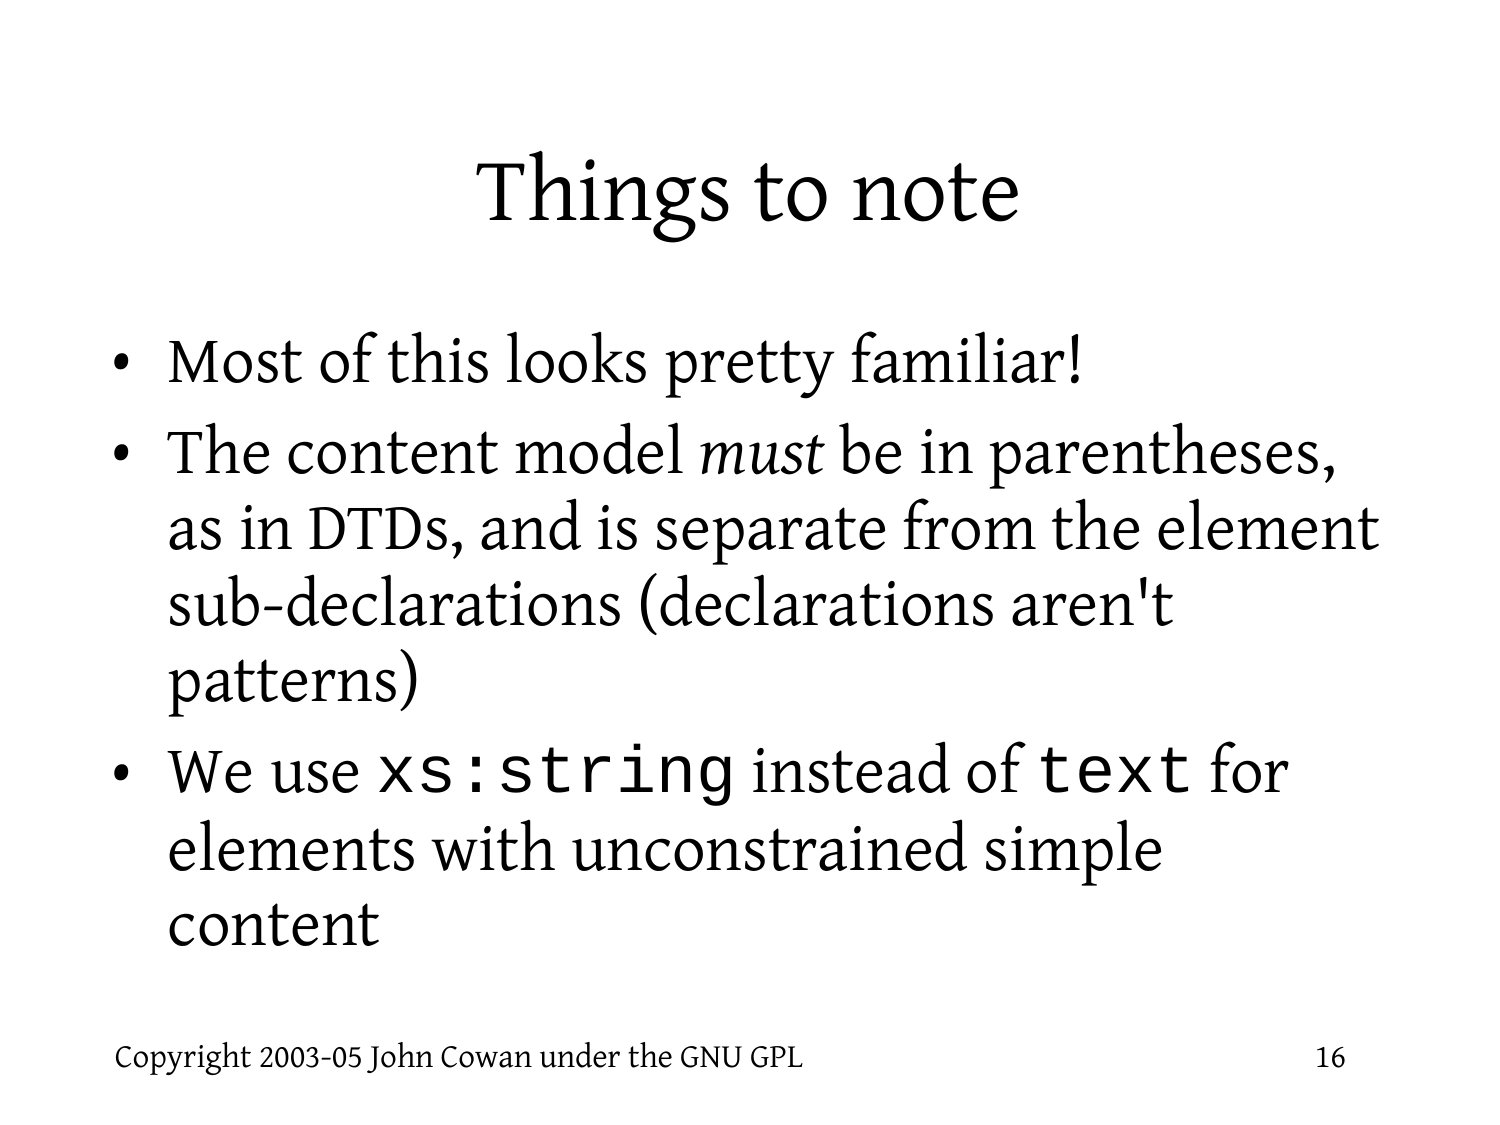

# Things to note
Most of this looks pretty familiar!
The content model must be in parentheses, as in DTDs, and is separate from the element sub-declarations (declarations aren't patterns)
We use xs:string instead of text for elements with unconstrained simple content